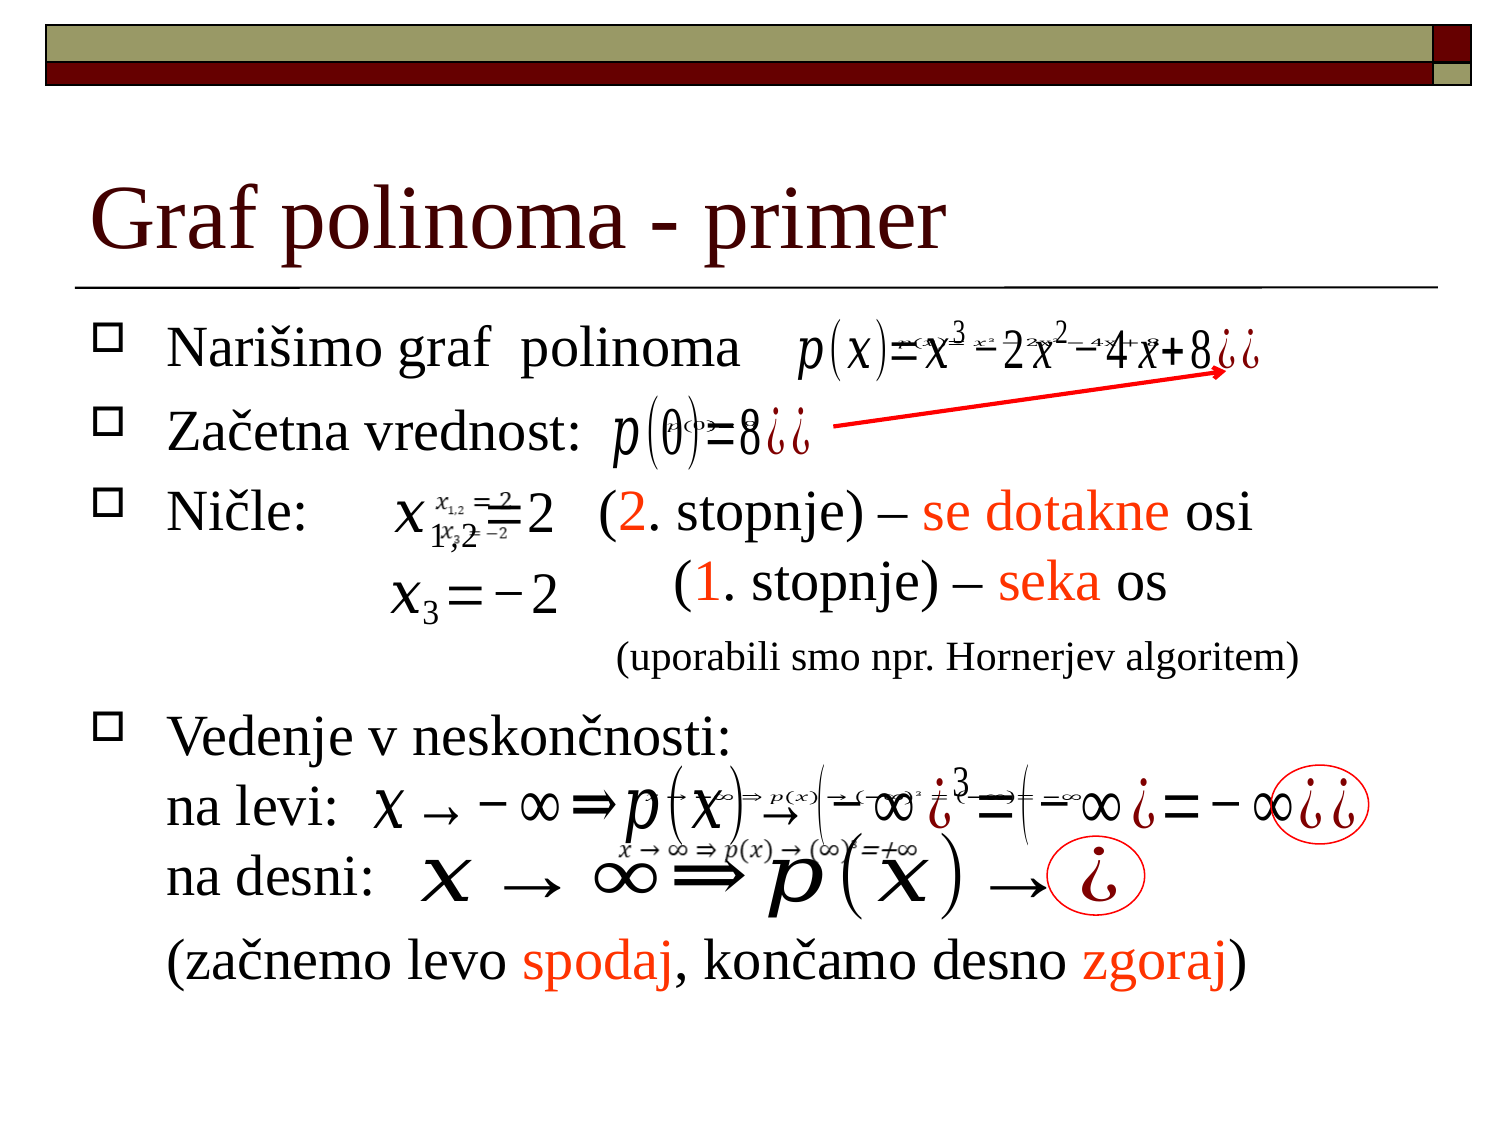

# Graf polinoma - primer
Narišimo graf polinoma
Začetna vrednost:
Ničle: (2. stopnje) – se dotakne osi
 			 (1. stopnje) – seka os
			(uporabili smo npr. Hornerjev algoritem)
Vedenje v neskončnosti:
na levi:
na desni:
	(začnemo levo spodaj, končamo desno zgoraj)